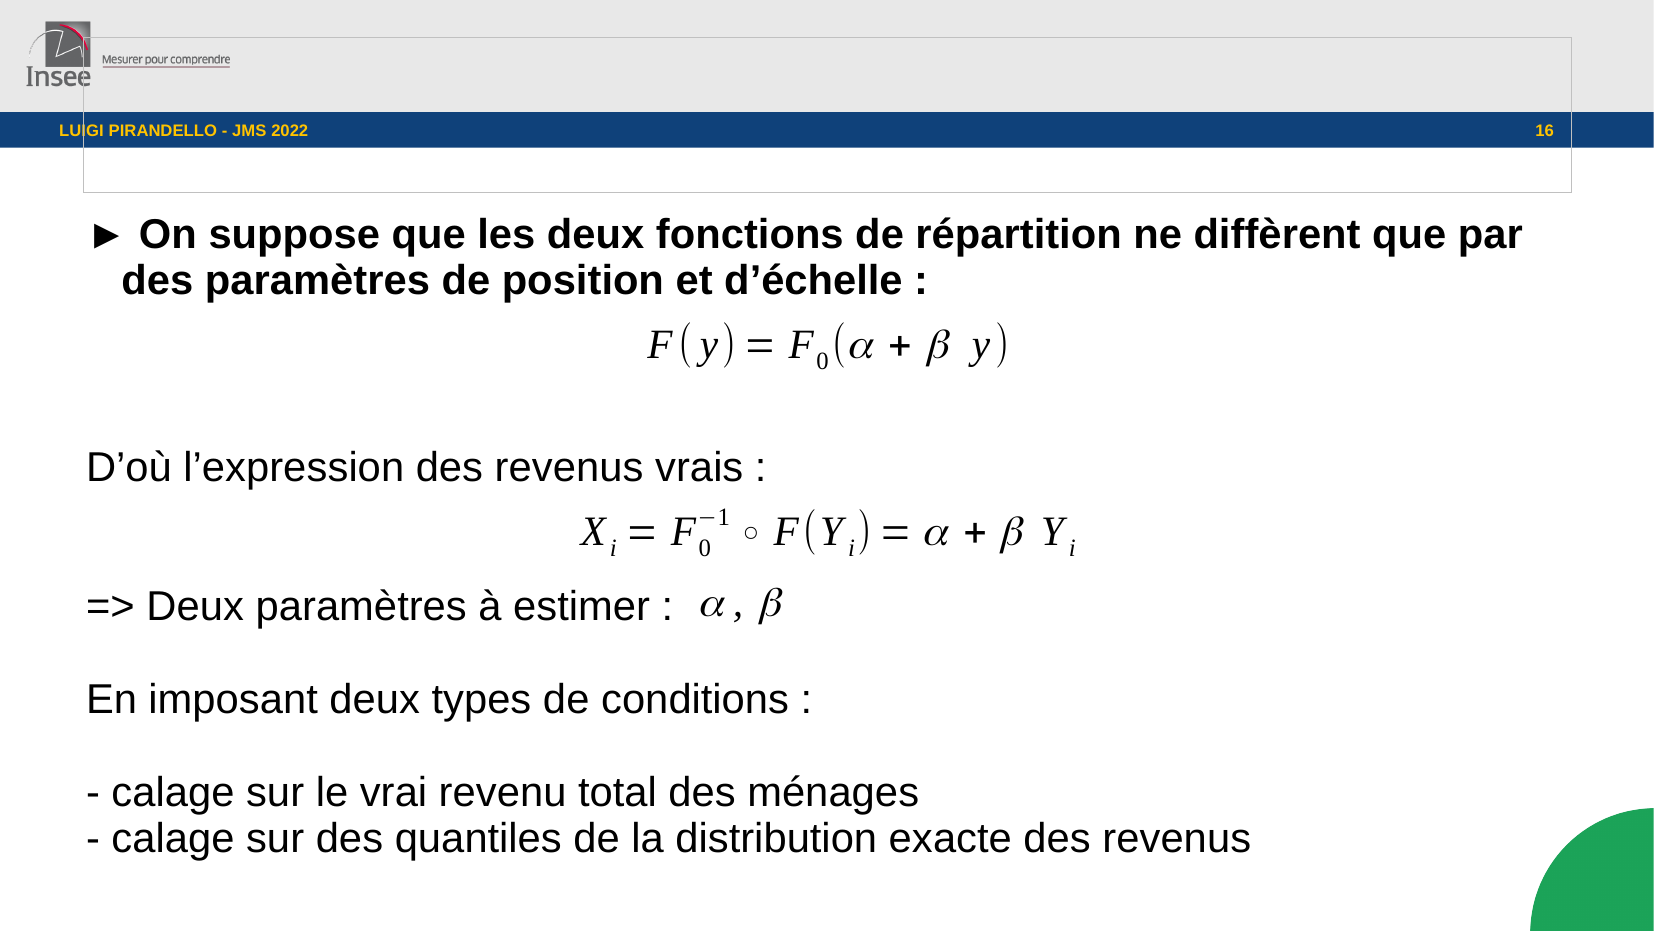

LUIGI PIRANDELLO - JMS 2022
16
► On suppose que les deux fonctions de répartition ne diffèrent que par des paramètres de position et d’échelle :
D’où l’expression des revenus vrais :
=> Deux paramètres à estimer :
En imposant deux types de conditions :
- calage sur le vrai revenu total des ménages
- calage sur des quantiles de la distribution exacte des revenus